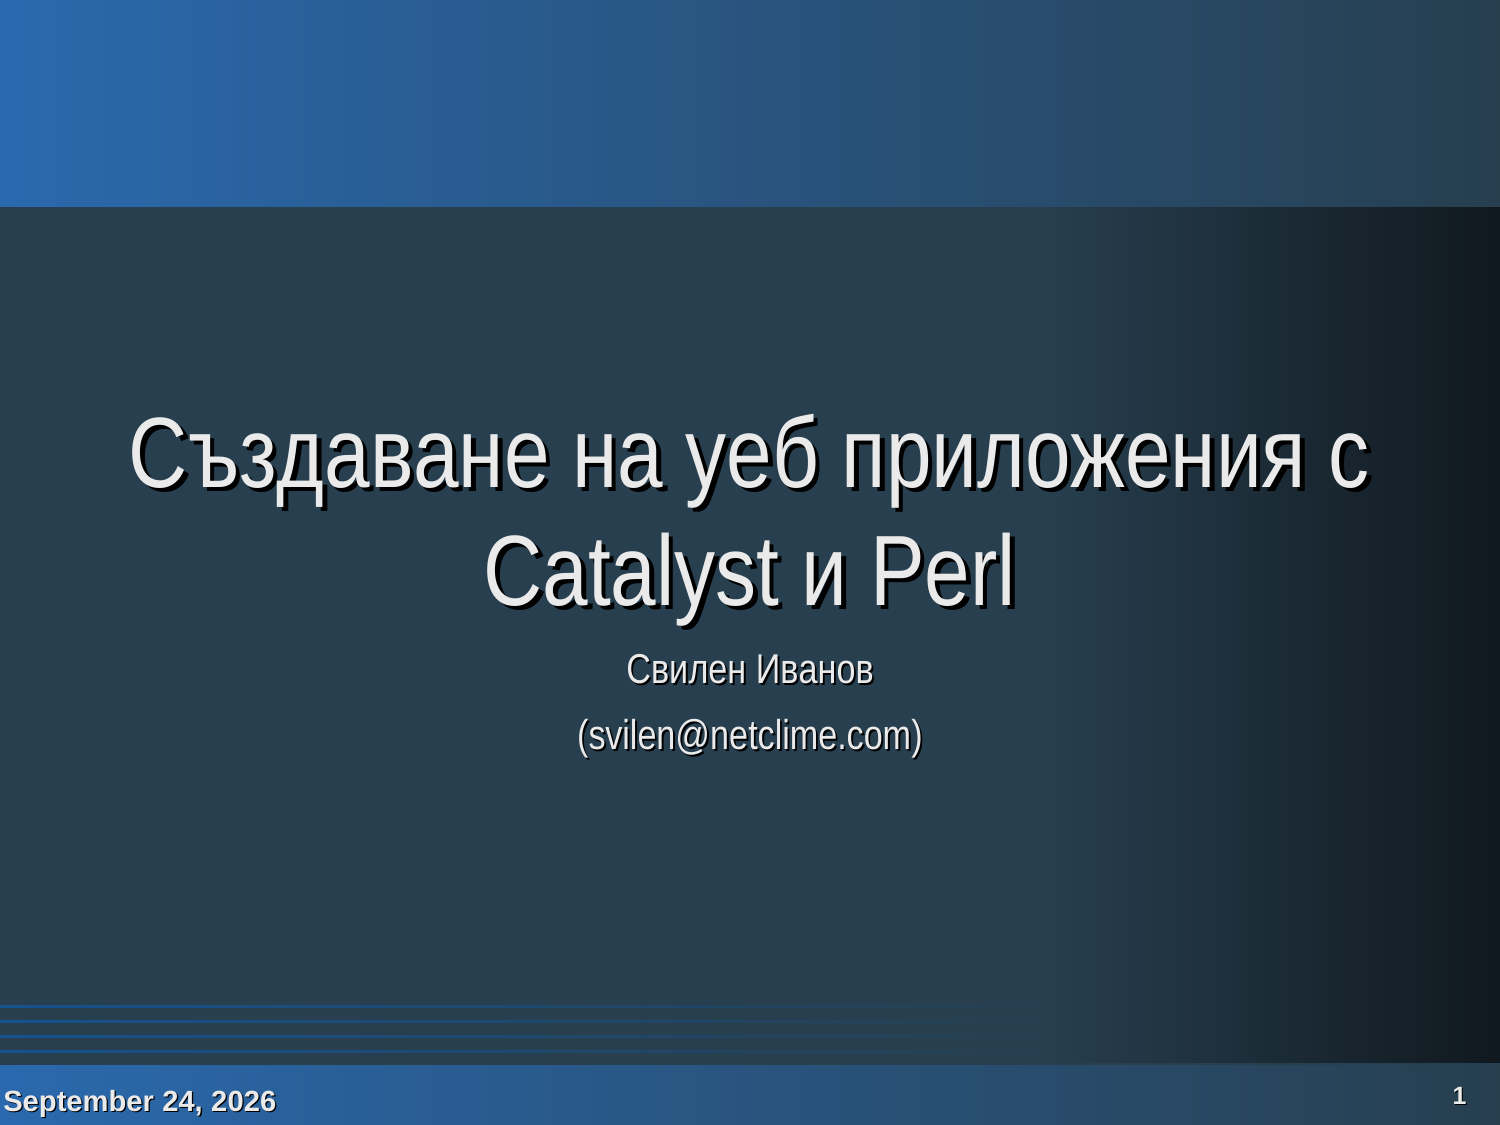

#
Създаване на уеб приложения с Catalyst и Perl
Свилен Иванов
(svilen@netclime.com)